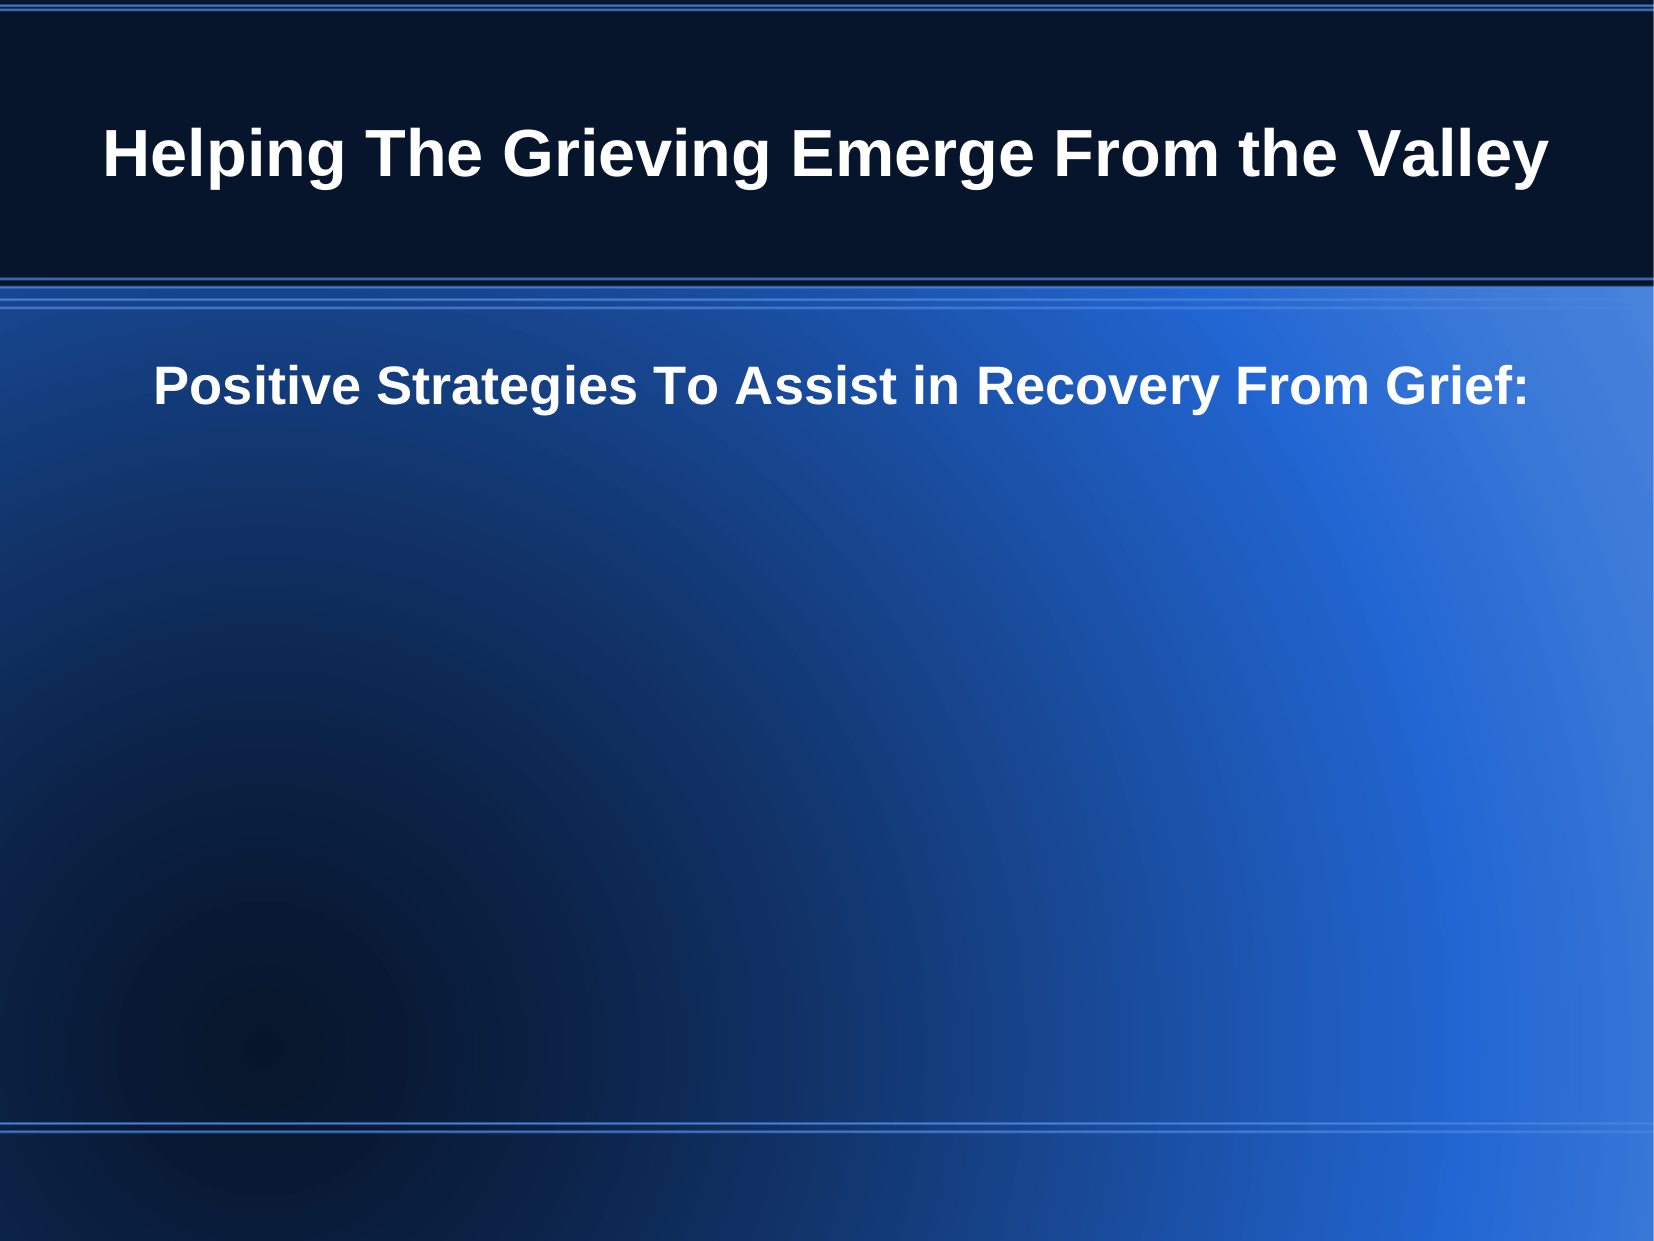

# Helping The Grieving Emerge From the Valley
Positive Strategies To Assist in Recovery From Grief: